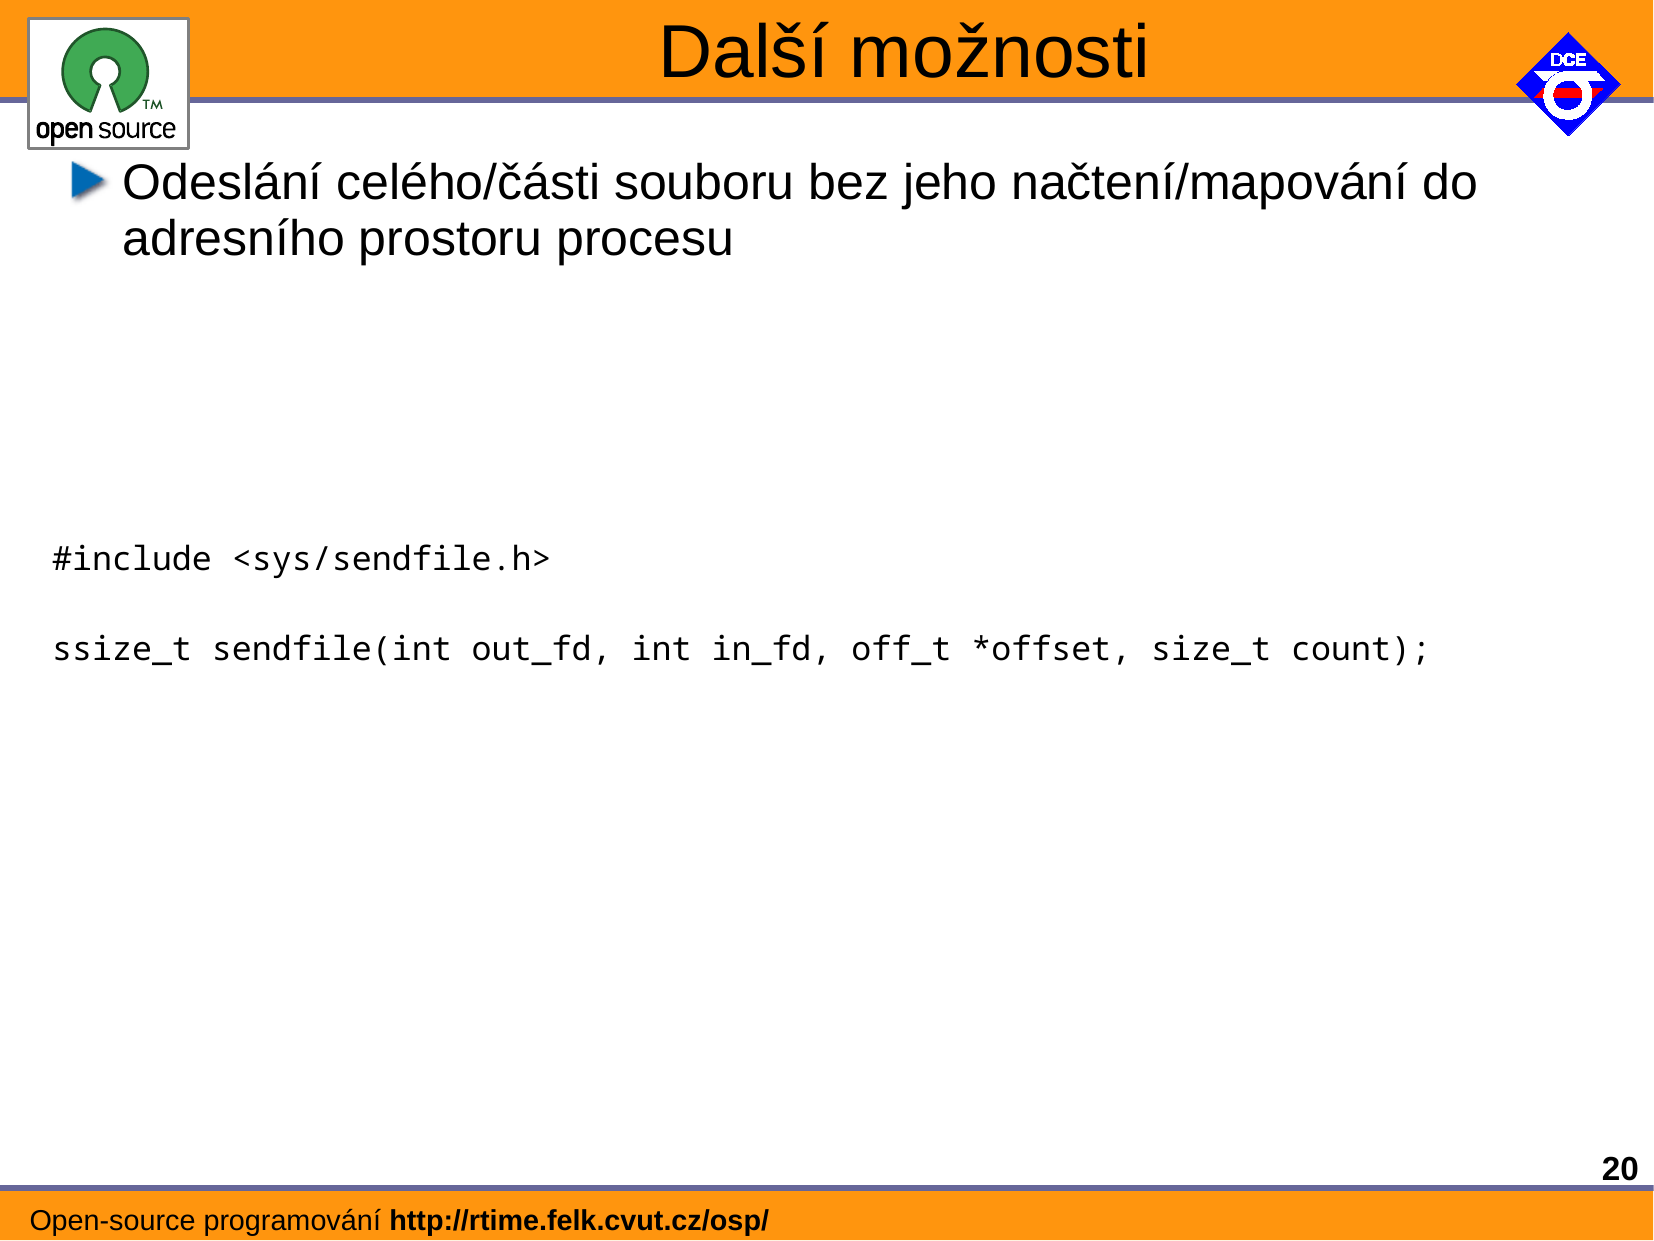

# Další možnosti
Odeslání celého/části souboru bez jeho načtení/mapování do adresního prostoru procesu
#include <sys/sendfile.h>
ssize_t sendfile(int out_fd, int in_fd, off_t *offset, size_t count);